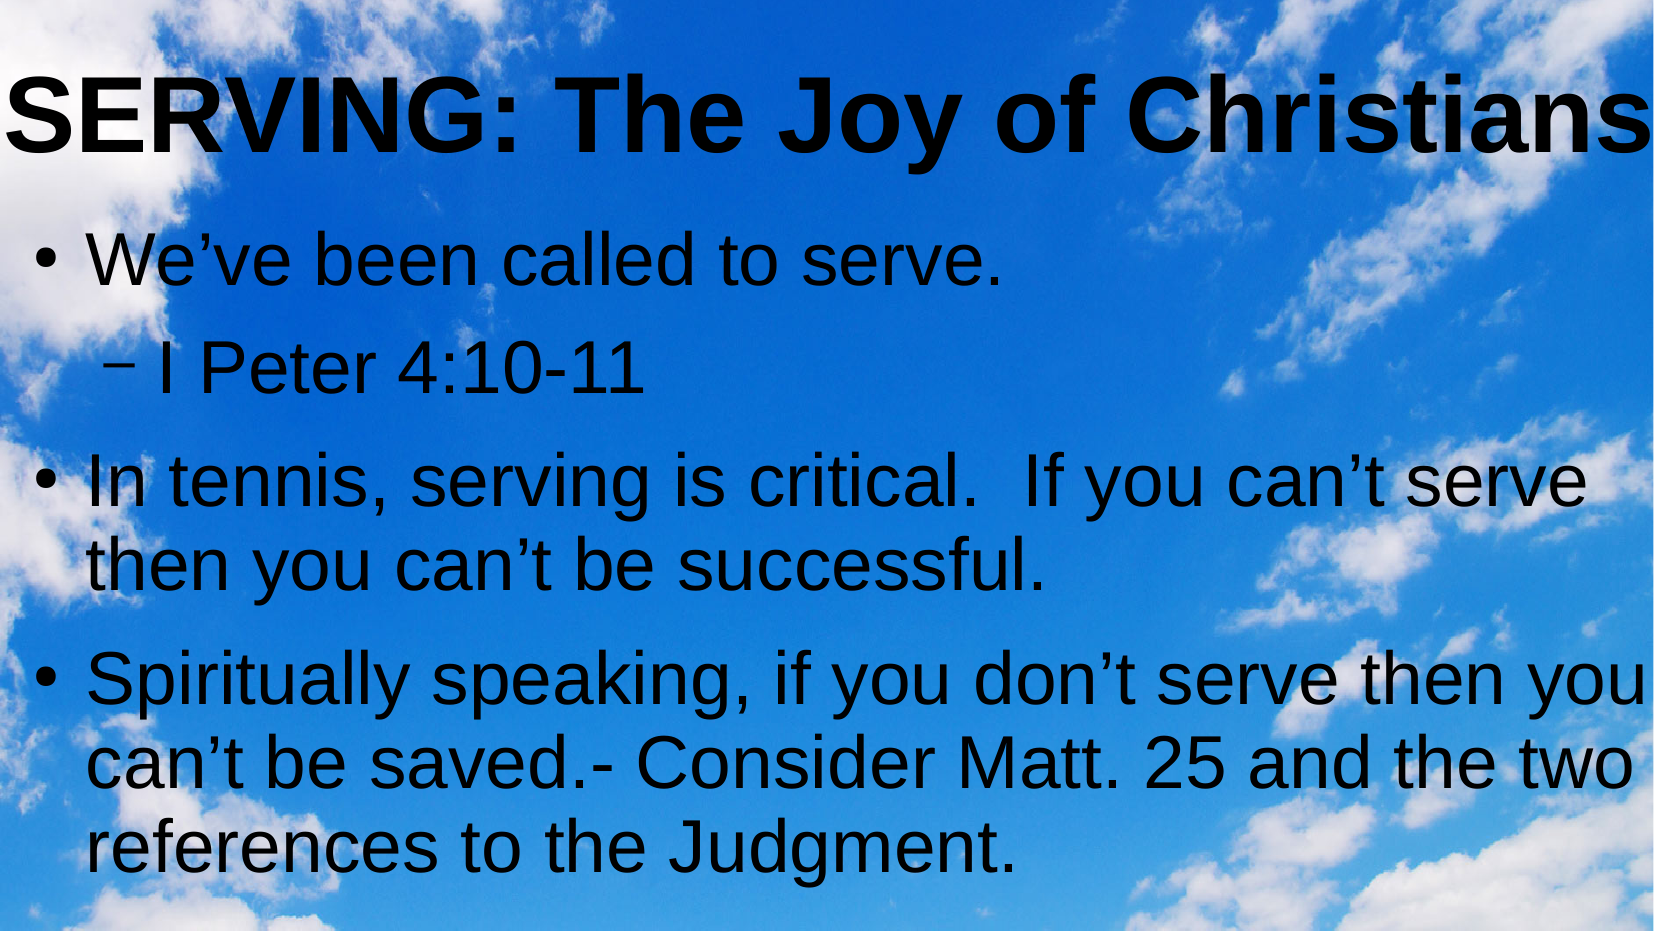

# SERVING: The Joy of Christians
We’ve been called to serve.
I Peter 4:10-11
In tennis, serving is critical. If you can’t serve then you can’t be successful.
Spiritually speaking, if you don’t serve then you can’t be saved.- Consider Matt. 25 and the two references to the Judgment.